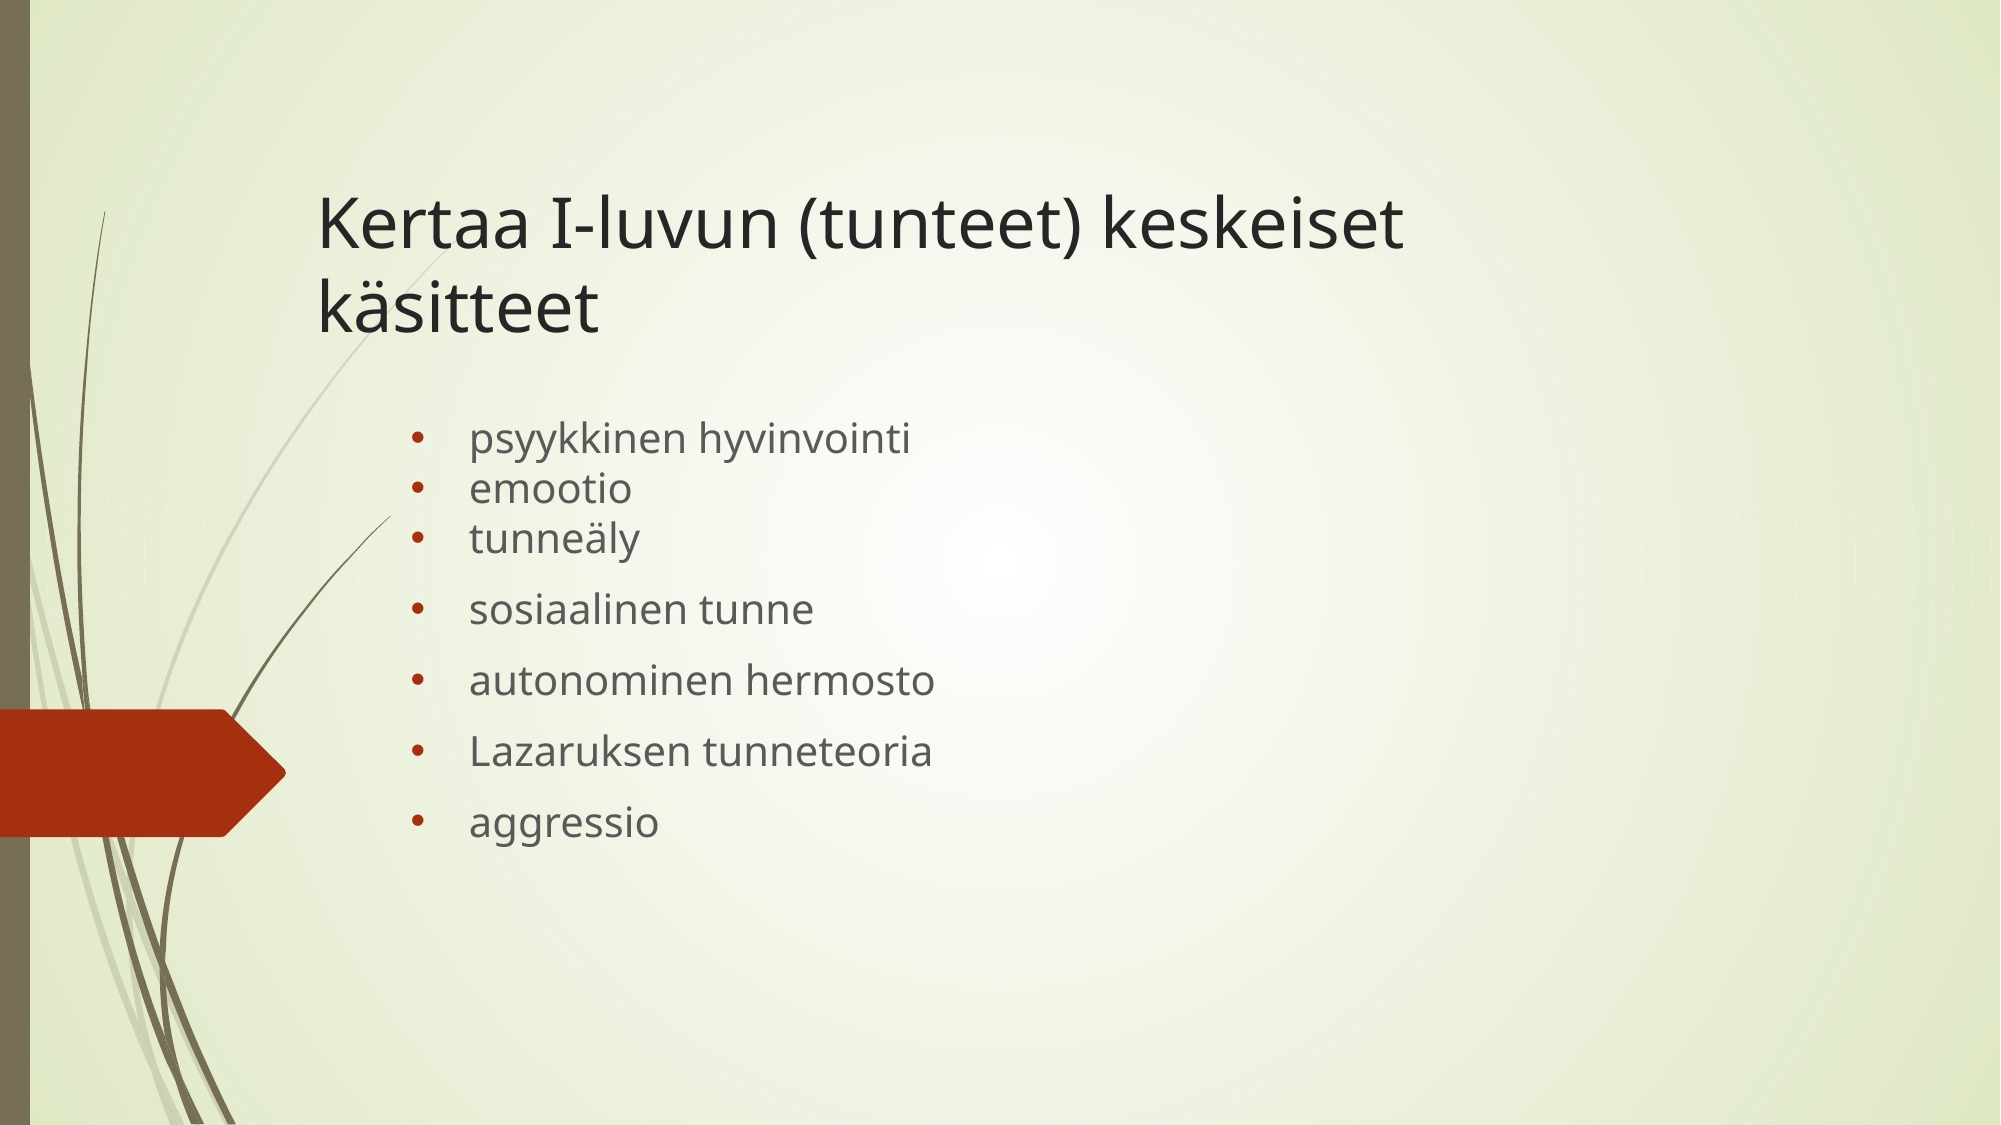

# Kertaa I-luvun (tunteet) keskeiset käsitteet
psyykkinen hyvinvointi
emootio
tunneäly
sosiaalinen tunne
autonominen hermosto
Lazaruksen tunneteoria
aggressio